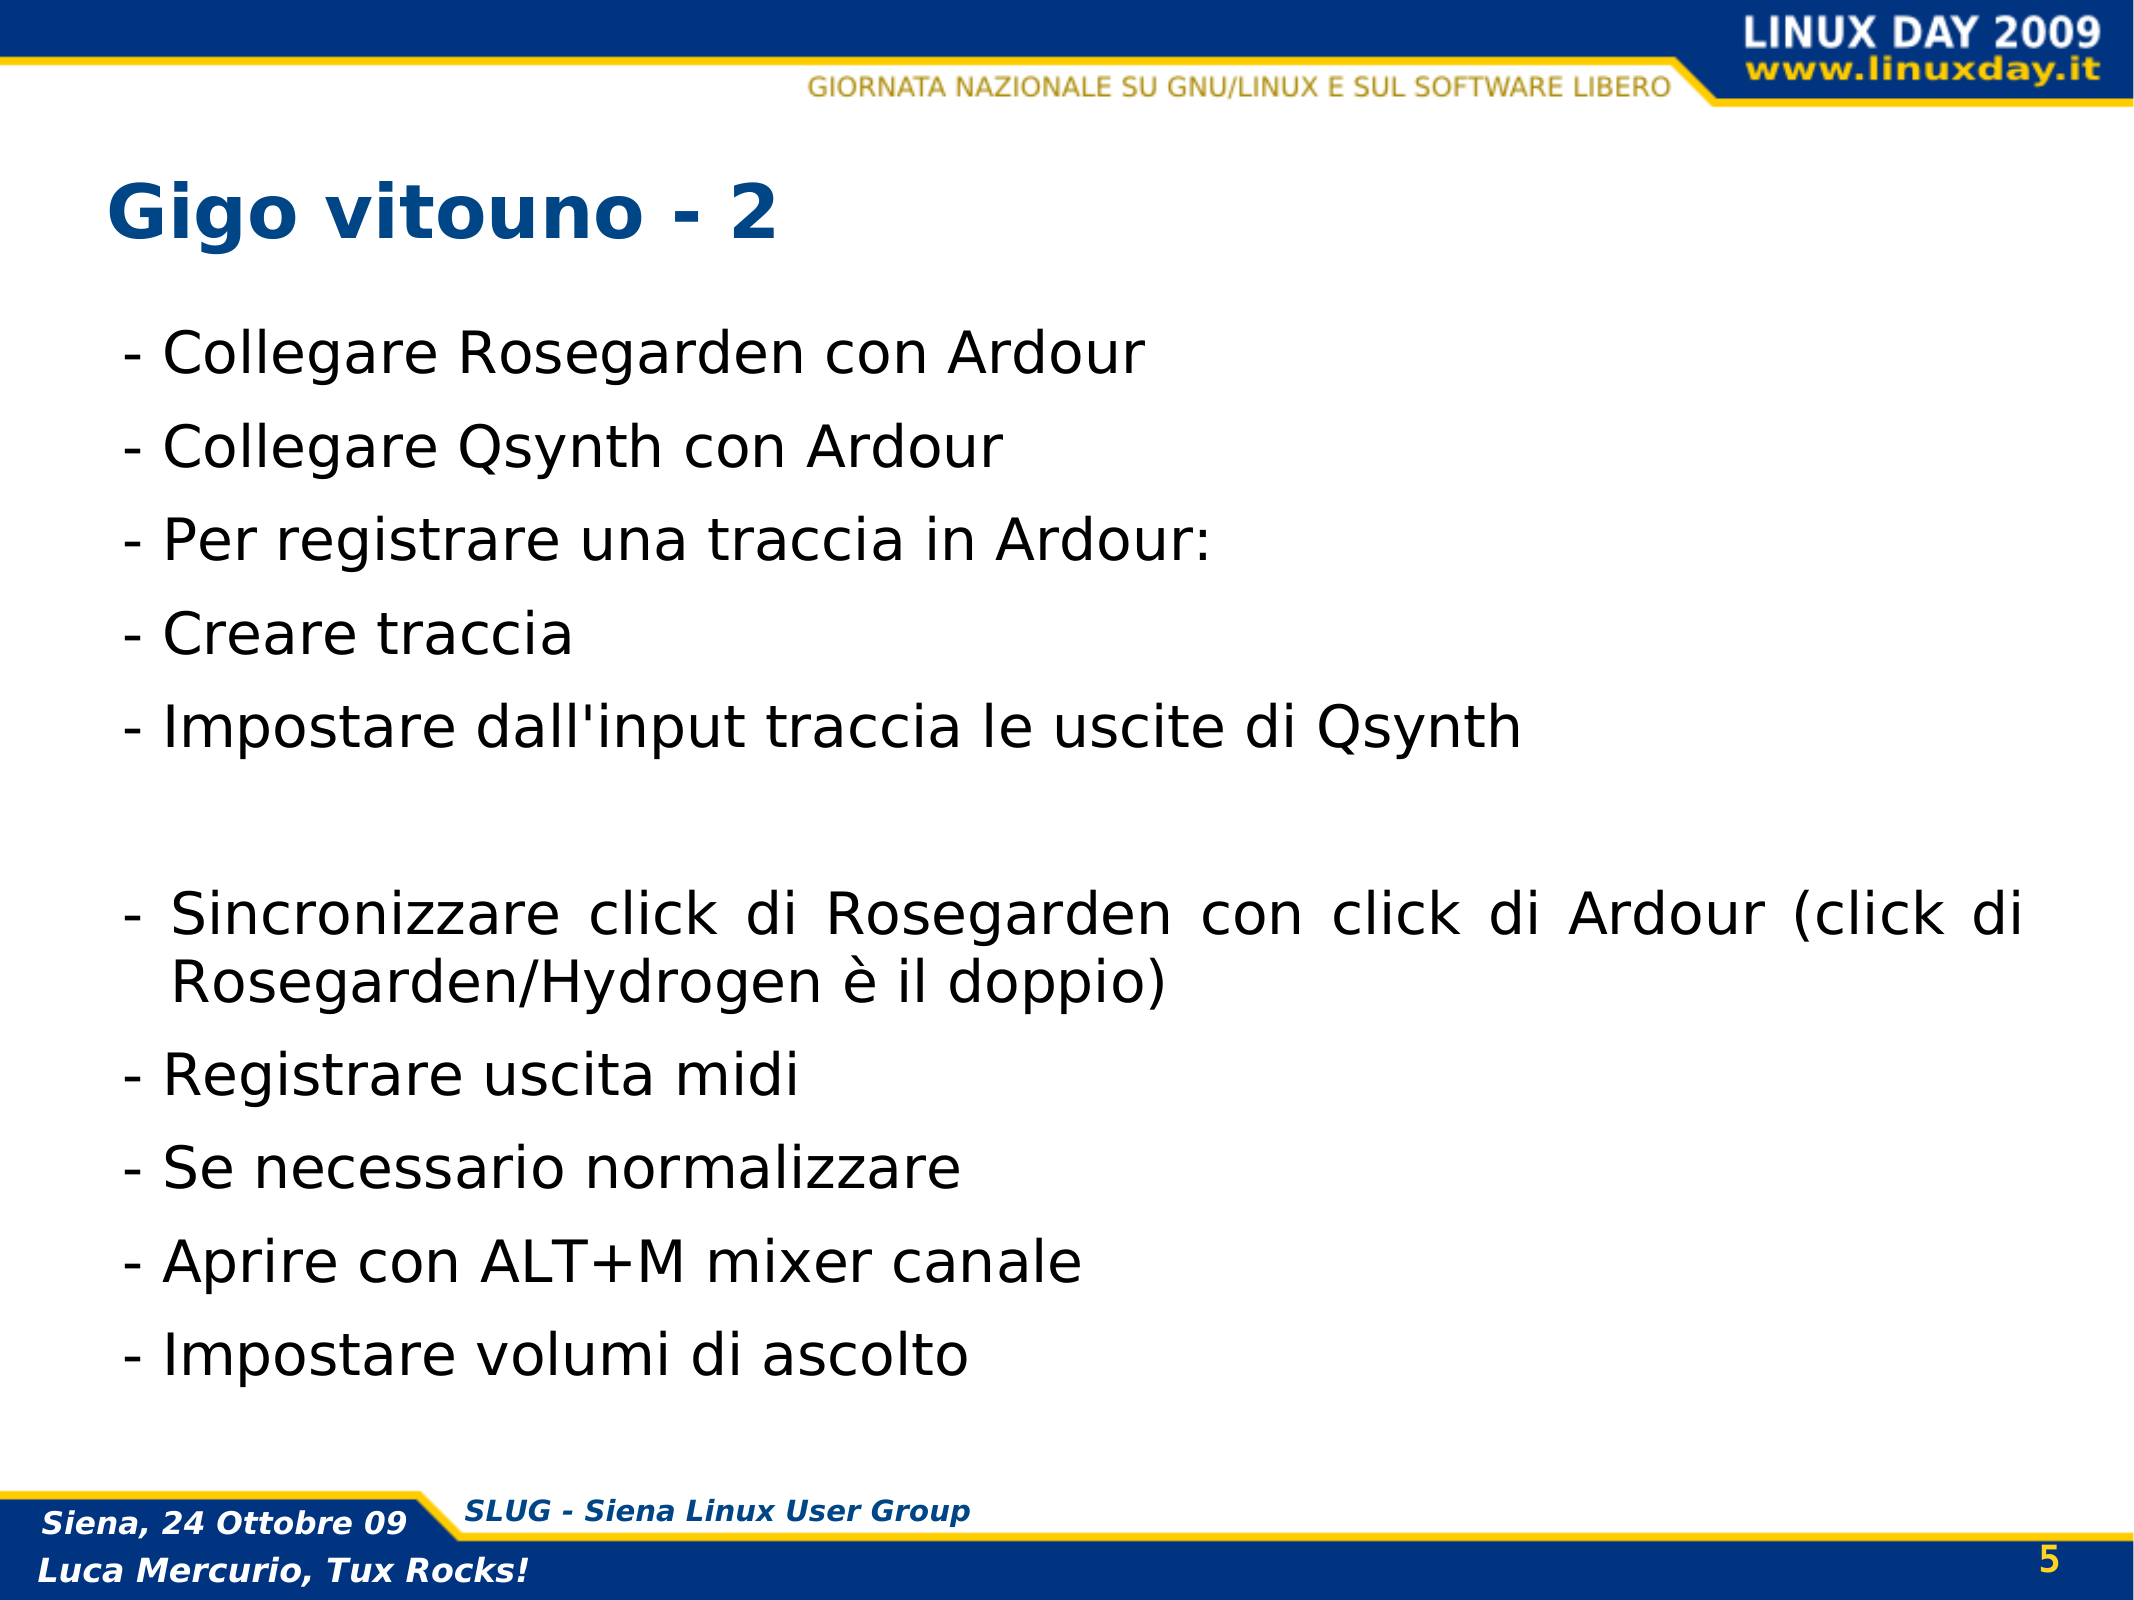

# Gigo vitouno - 2
- Collegare Rosegarden con Ardour
- Collegare Qsynth con Ardour
- Per registrare una traccia in Ardour:
- Creare traccia
- Impostare dall'input traccia le uscite di Qsynth
- Sincronizzare click di Rosegarden con click di Ardour (click di Rosegarden/Hydrogen è il doppio)
- Registrare uscita midi
- Se necessario normalizzare
- Aprire con ALT+M mixer canale
- Impostare volumi di ascolto